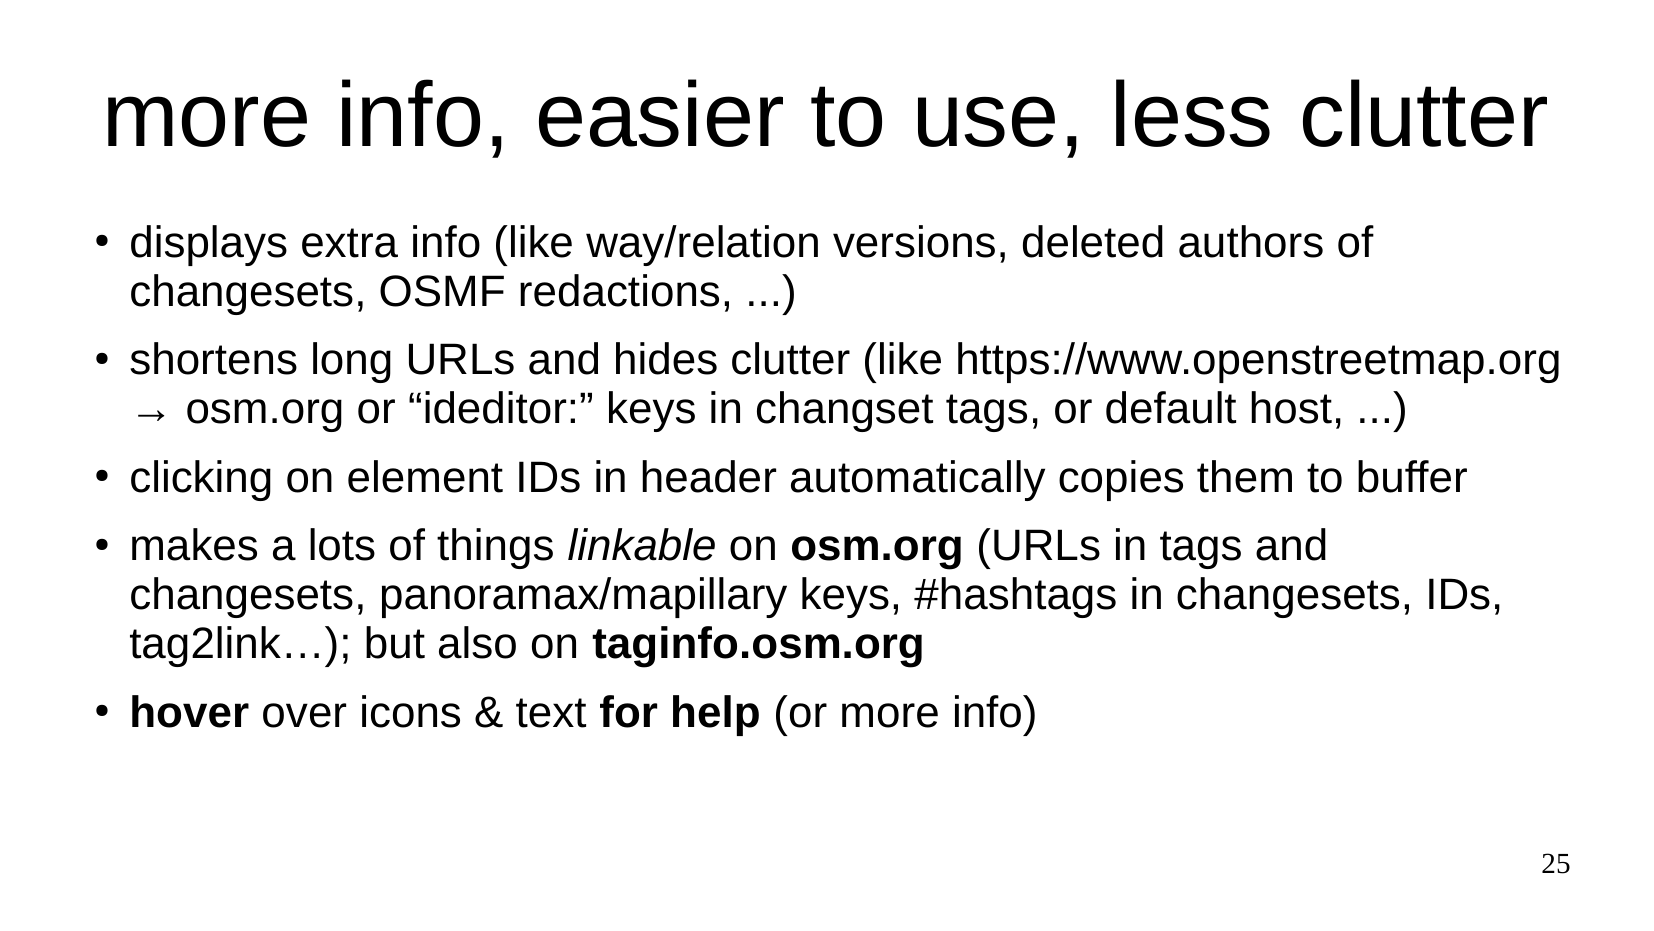

# more info, easier to use, less clutter
displays extra info (like way/relation versions, deleted authors of changesets, OSMF redactions, ...)
shortens long URLs and hides clutter (like https://www.openstreetmap.org → osm.org or “ideditor:” keys in changset tags, or default host, ...)
clicking on element IDs in header automatically copies them to buffer
makes a lots of things linkable on osm.org (URLs in tags and changesets, panoramax/mapillary keys, #hashtags in changesets, IDs, tag2link…); but also on taginfo.osm.org
hover over icons & text for help (or more info)
25